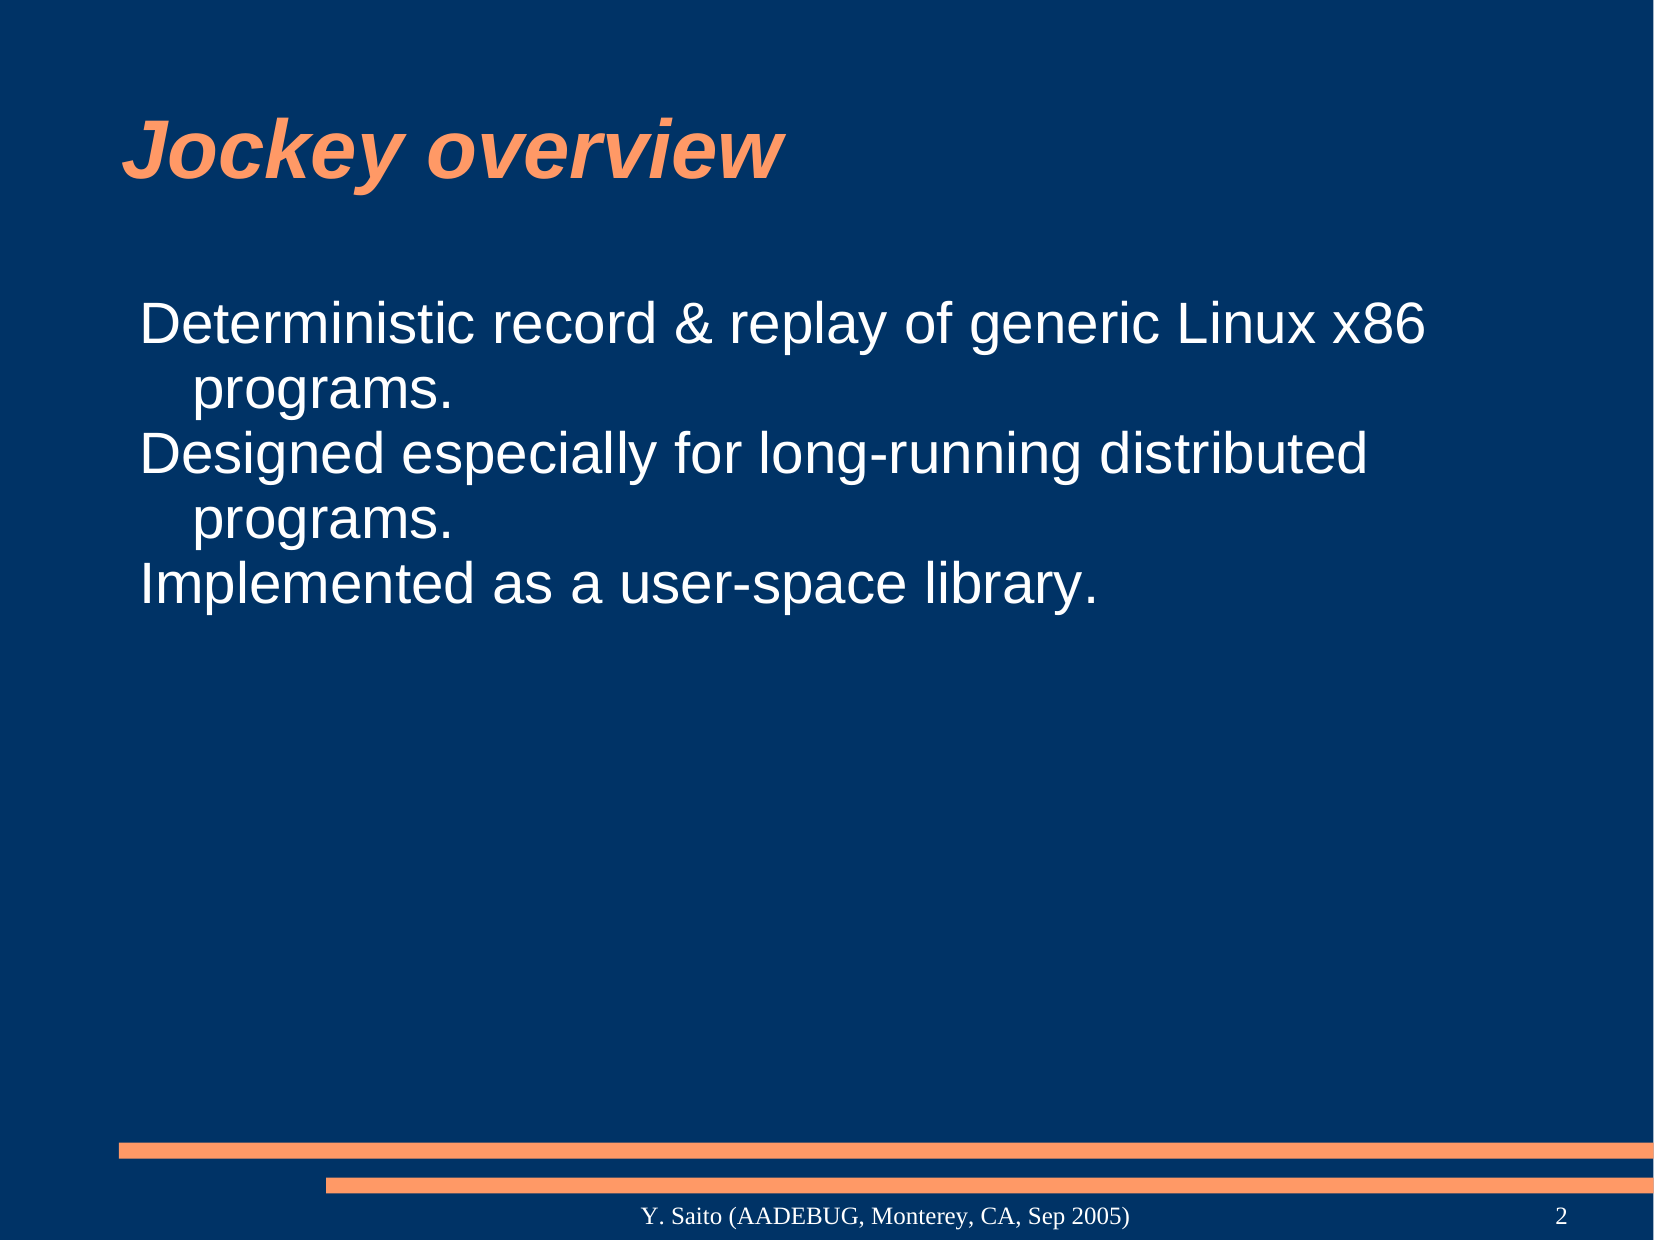

# Jockey overview
Deterministic record & replay of generic Linux x86 programs.
Designed especially for long-running distributed programs.
Implemented as a user-space library.